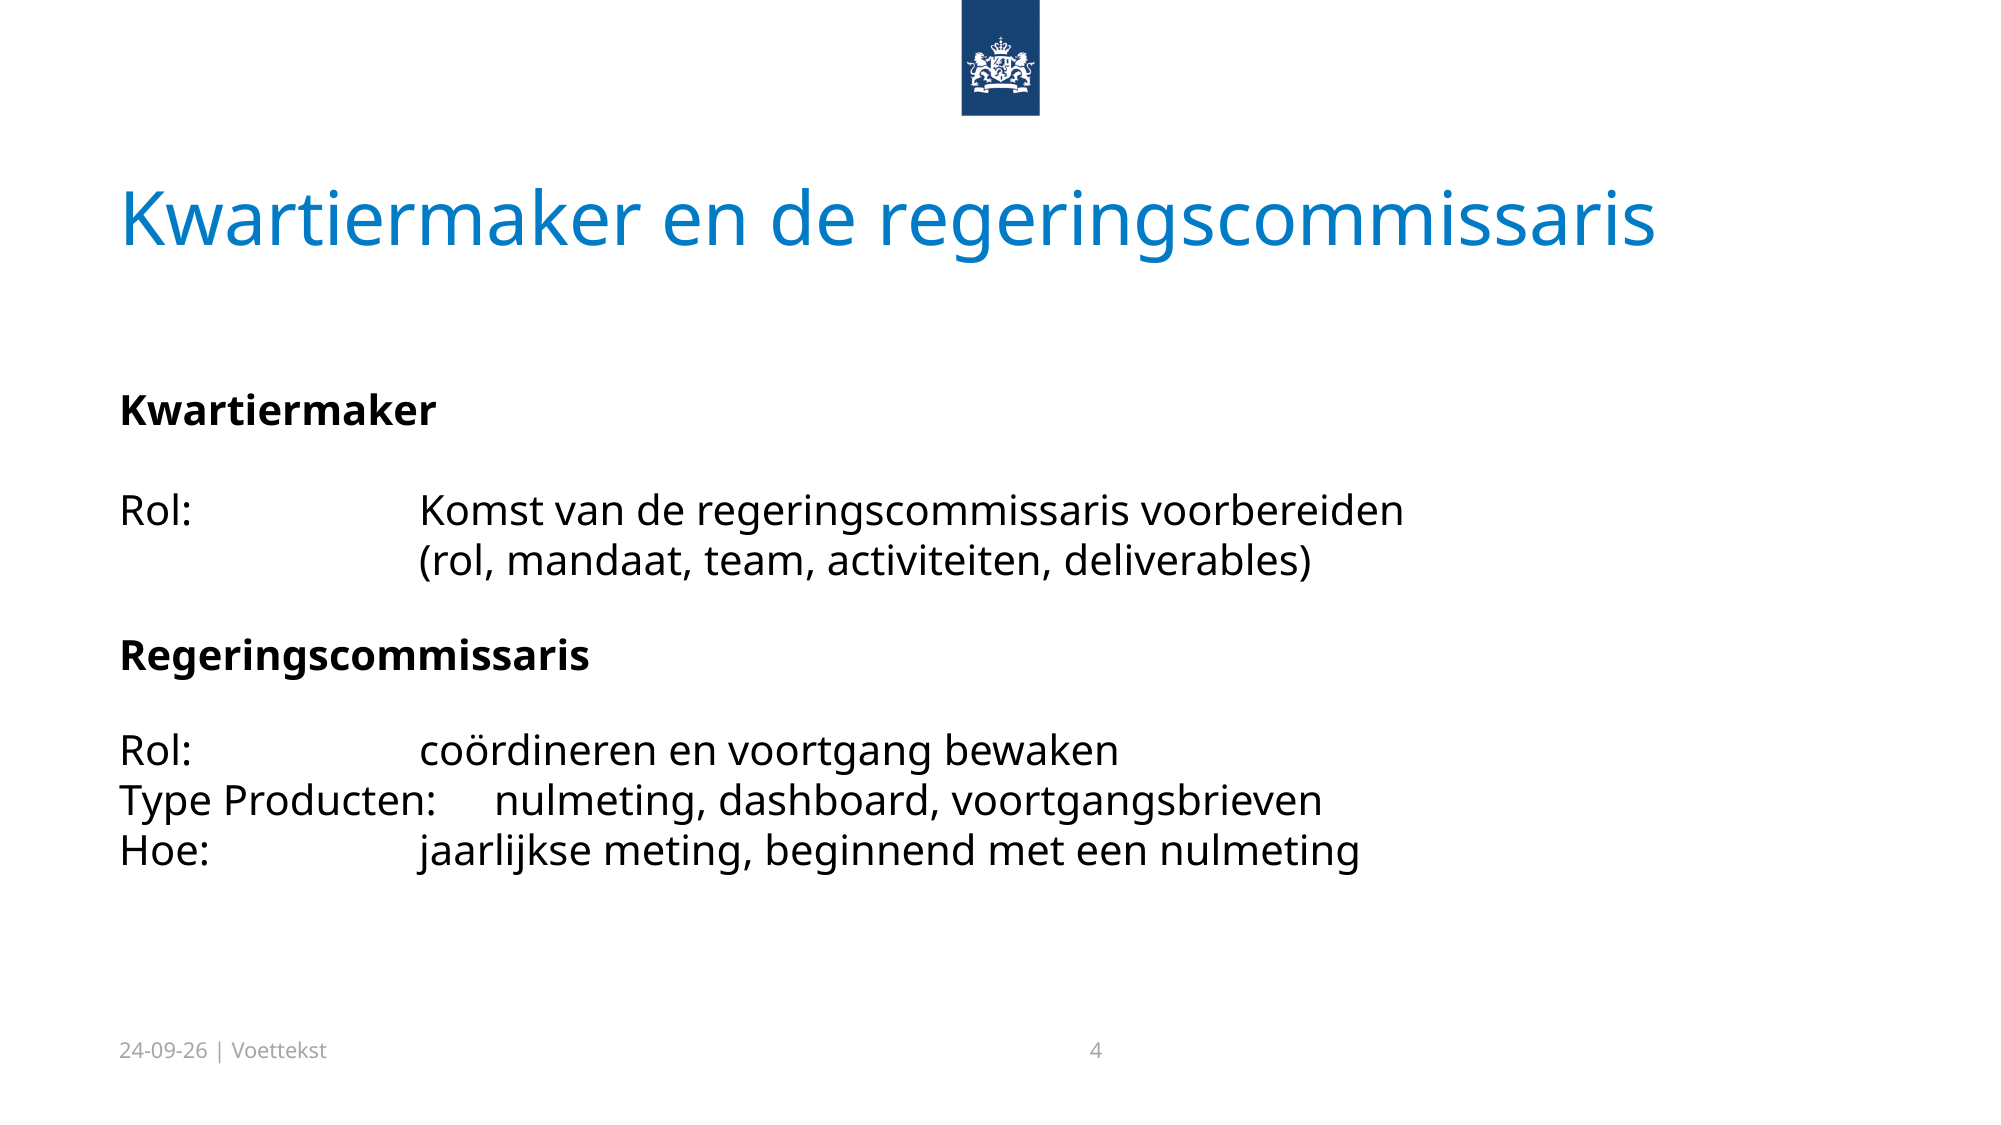

# Kwartiermaker en de regeringscommissaris
Kwartiermaker
Rol: 			Komst van de regeringscommissaris voorbereiden
 			(rol, mandaat, team, activiteiten, deliverables)
Regeringscommissaris
Rol: 			coördineren en voortgang bewaken
Type Producten: 	nulmeting, dashboard, voortgangsbrieven
Hoe: 			jaarlijkse meting, beginnend met een nulmeting
 | Voettekst